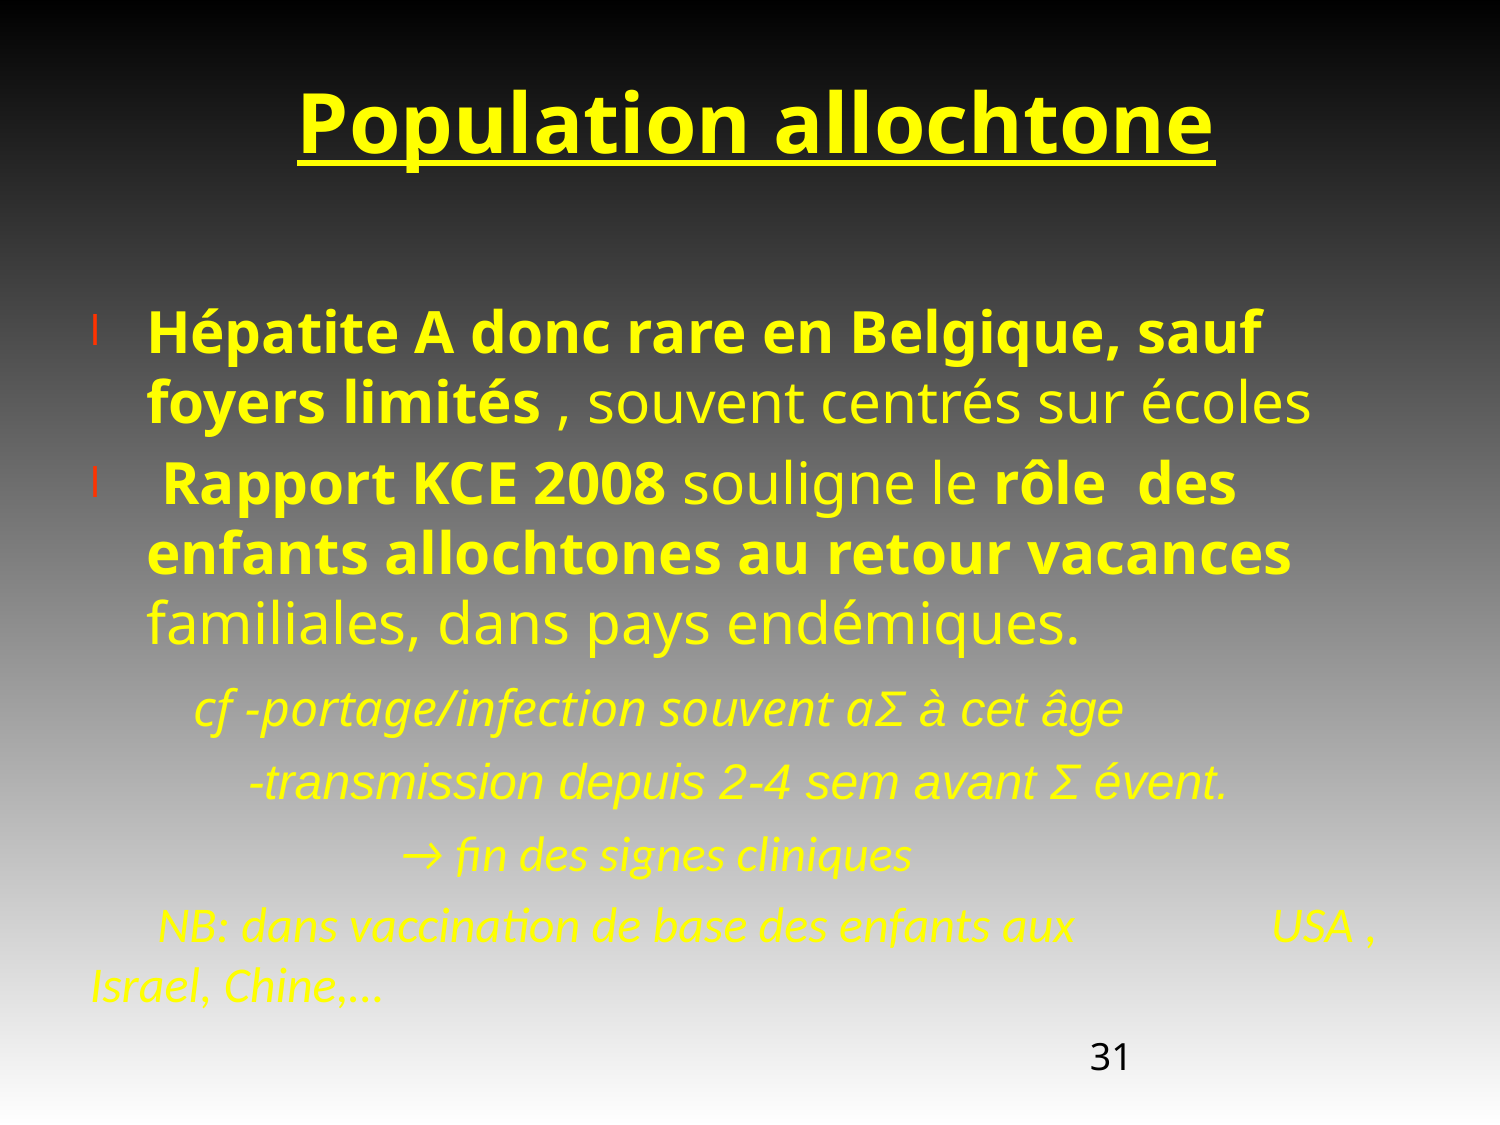

# Population allochtone
Hépatite A donc rare en Belgique, sauf 	foyers limités , souvent centrés sur écoles
 Rapport KCE 2008 souligne le rôle des 	enfants allochtones au retour vacances 		familiales, dans pays endémiques.
	 cf -portage/infection souvent aƩ à cet âge
	 -transmission depuis 2-4 sem avant Ʃ évent.
	 	 → fin des signes cliniques
 NB: dans vaccination de base des enfants aux 			USA , Israel, Chine,…